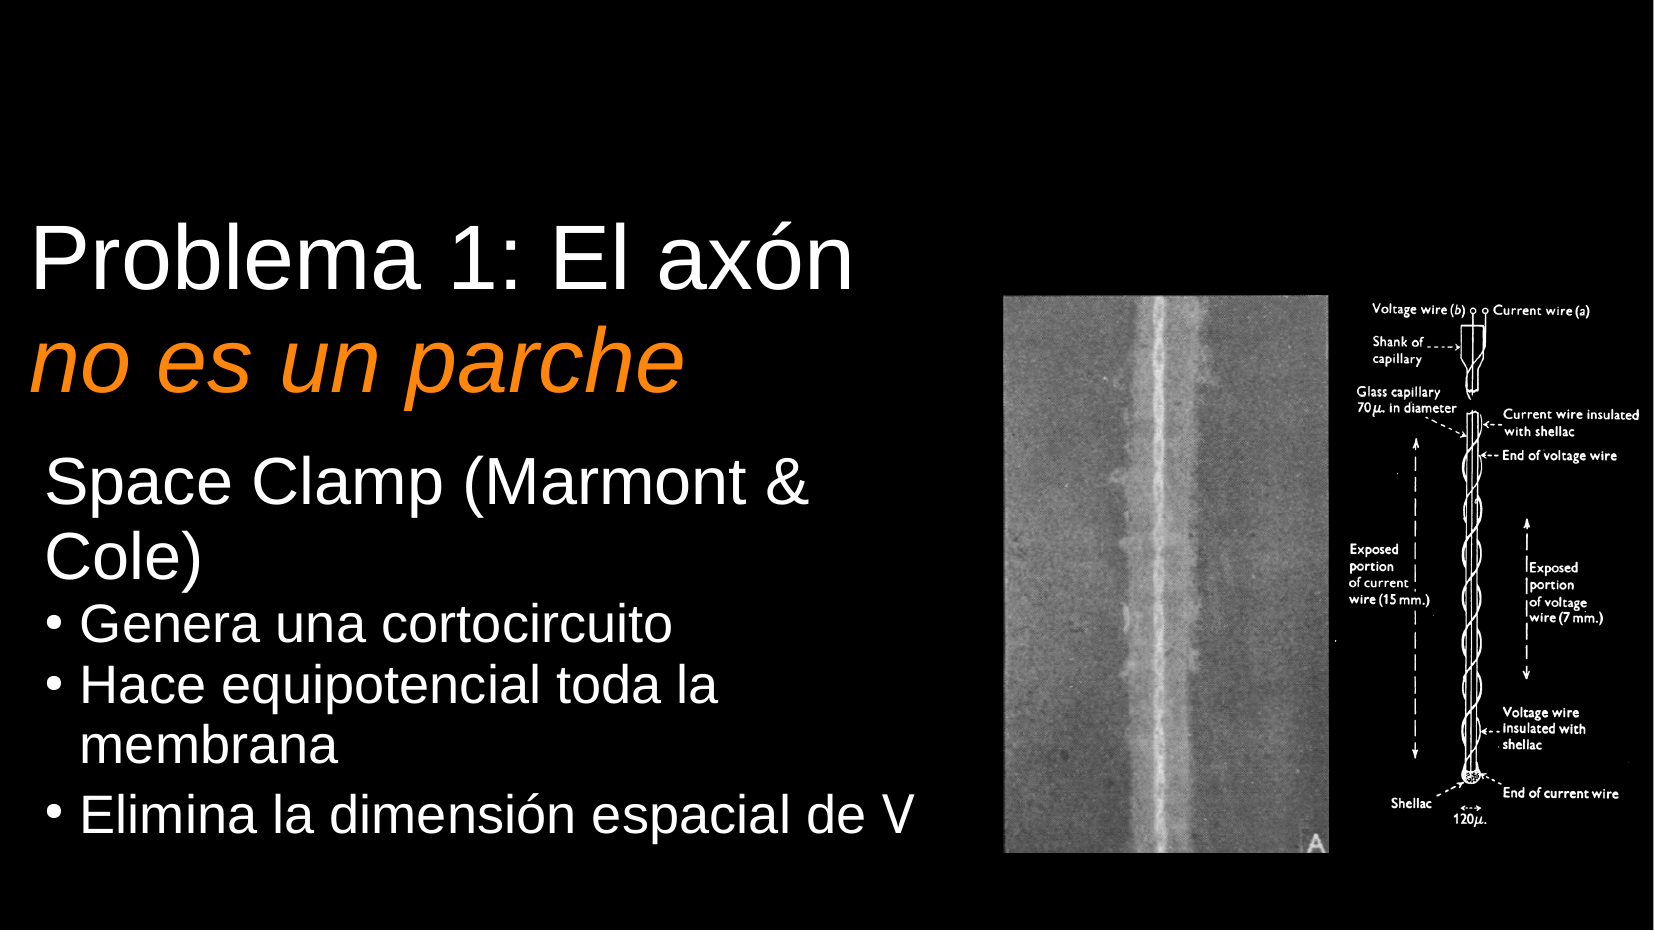

# Problema 1: El axón no es un parche
Space Clamp (Marmont & Cole)
Genera una cortocircuito
Hace equipotencial toda la membrana
Elimina la dimensión espacial de V